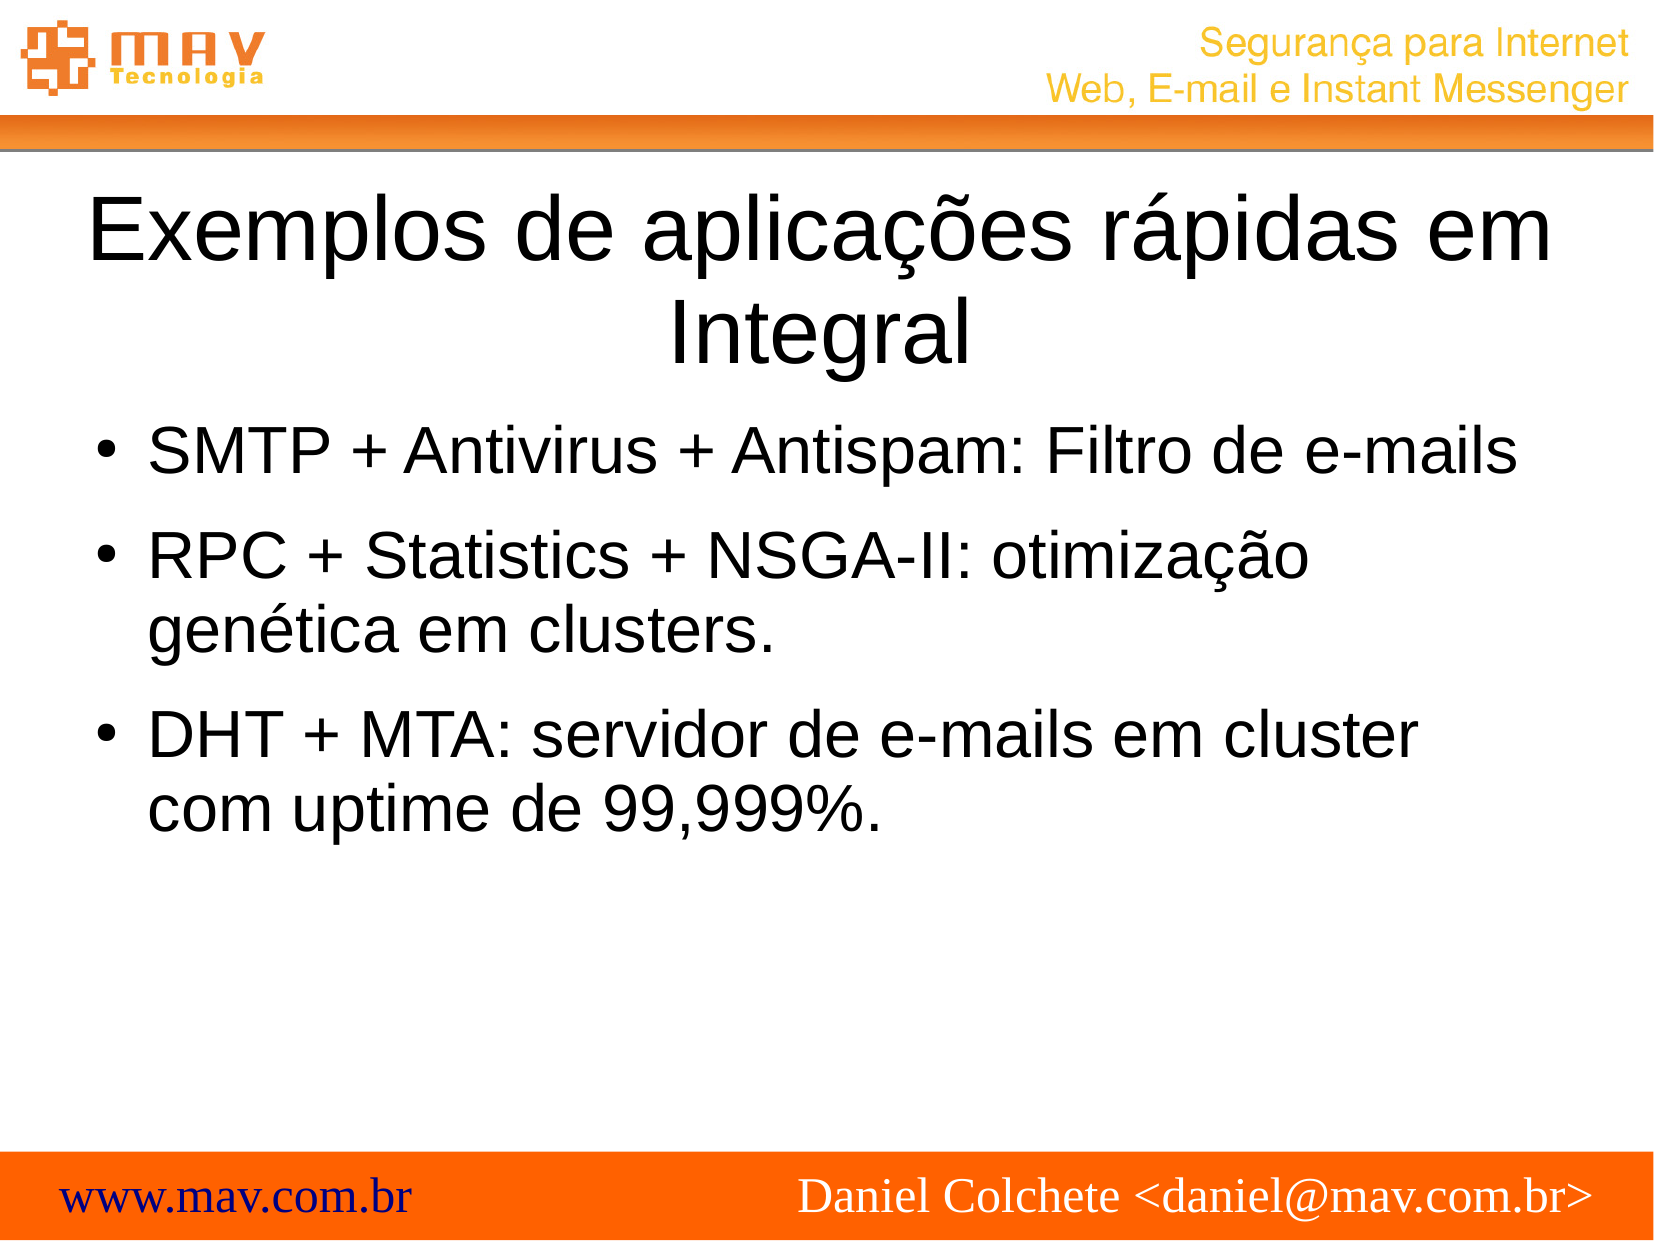

# Exemplos de aplicações rápidas em Integral
SMTP + Antivirus + Antispam: Filtro de e-mails
RPC + Statistics + NSGA-II: otimização genética em clusters.
DHT + MTA: servidor de e-mails em cluster com uptime de 99,999%.